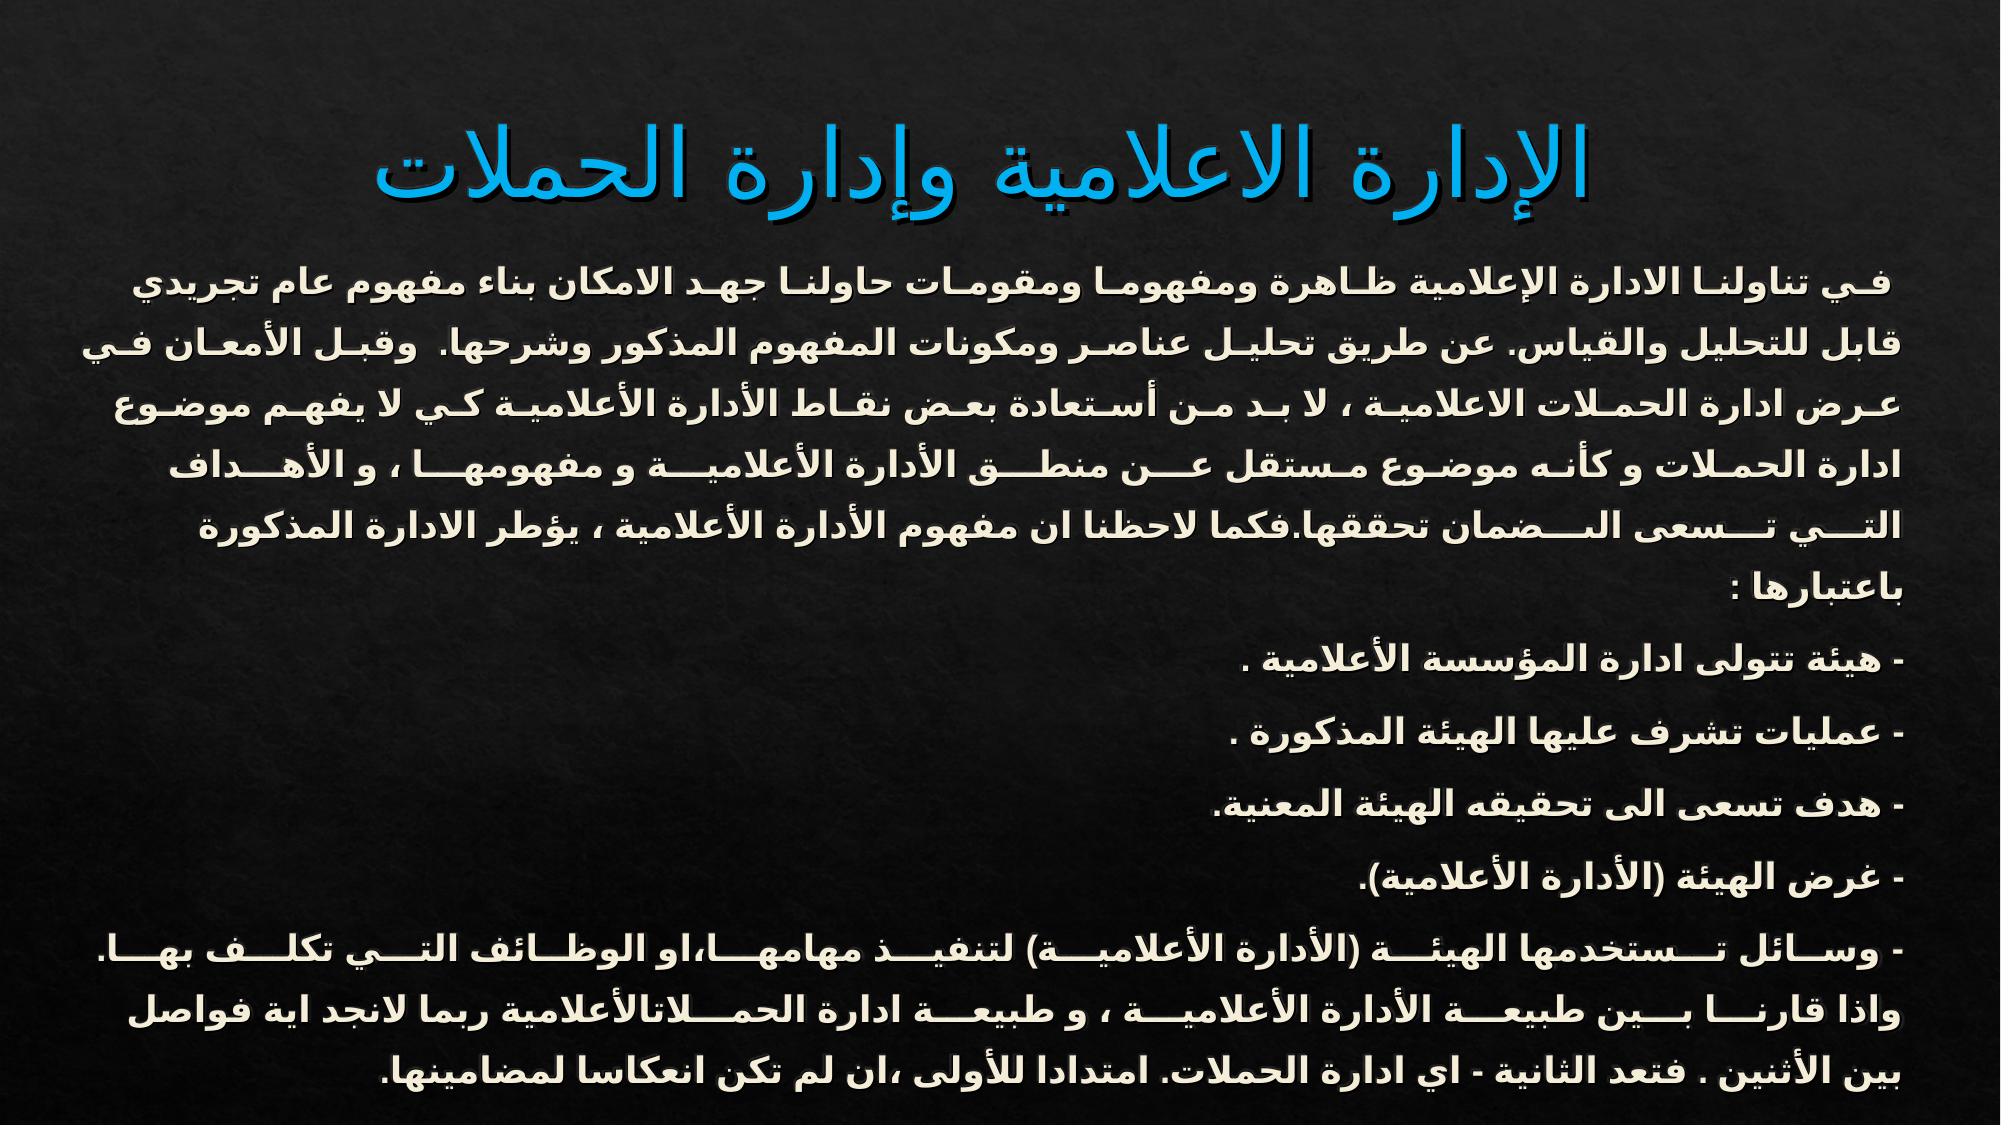

# الإدارة الاعلامية وإدارة الحملات
 فـي تناولنـا الادارة الإعلامية ظـاهرة ومفهومـا ومقومـات حاولنـا جهـد الامكان بناء مفهوم عام تجریدي قابل للتحلیل والقیاس. عن طریق تحلیـل عناصـر ومكونات المفهوم المذكور وشرحها. وقبـل الأمعـان فـي عـرض ادارة الحمـلات الاعلامیـة ، لا بـد مـن أسـتعادة بعـض نقـاط الأدارة الأعلامیـة كـي لا یفهـم موضـوع ادارة الحمـلات و كأنـه موضـوع مـستقل عـــن منطـــق الأدارة الأعلامیـــة و مفهومهـــا ، و الأهـــداف التـــي تـــسعى الىـــضمان تحققها.فكما لاحظنا ان مفهوم الأدارة الأعلامیة ، یؤطر الادارة المذكورة باعتبارها :
- هیئة تتولى ادارة المؤسسة الأعلامیة .
- عملیات تشرف علیها الهیئة المذكورة .
- هدف تسعى الى تحقیقه الهیئة المعنیة.
- غرض الهیئة (الأدارة الأعلامیة).
- وســائل تـــستخدمها الهیئـــة (الأدارة الأعلامیـــة) لتنفیـــذ مهامهـــا،او الوظــائف التـــي تكلـــف بهـــا. واذا قارنـــا بـــین طبیعـــة الأدارة الأعلامیـــة ، و طبیعـــة ادارة الحمـــلاتالأعلامیة ربما لانجد ایة فواصل بین الأثنین . فتعد الثانیة - اي ادارة الحملات. امتدادا للأولى ،ان لم تكن انعكاسا لمضامینها.